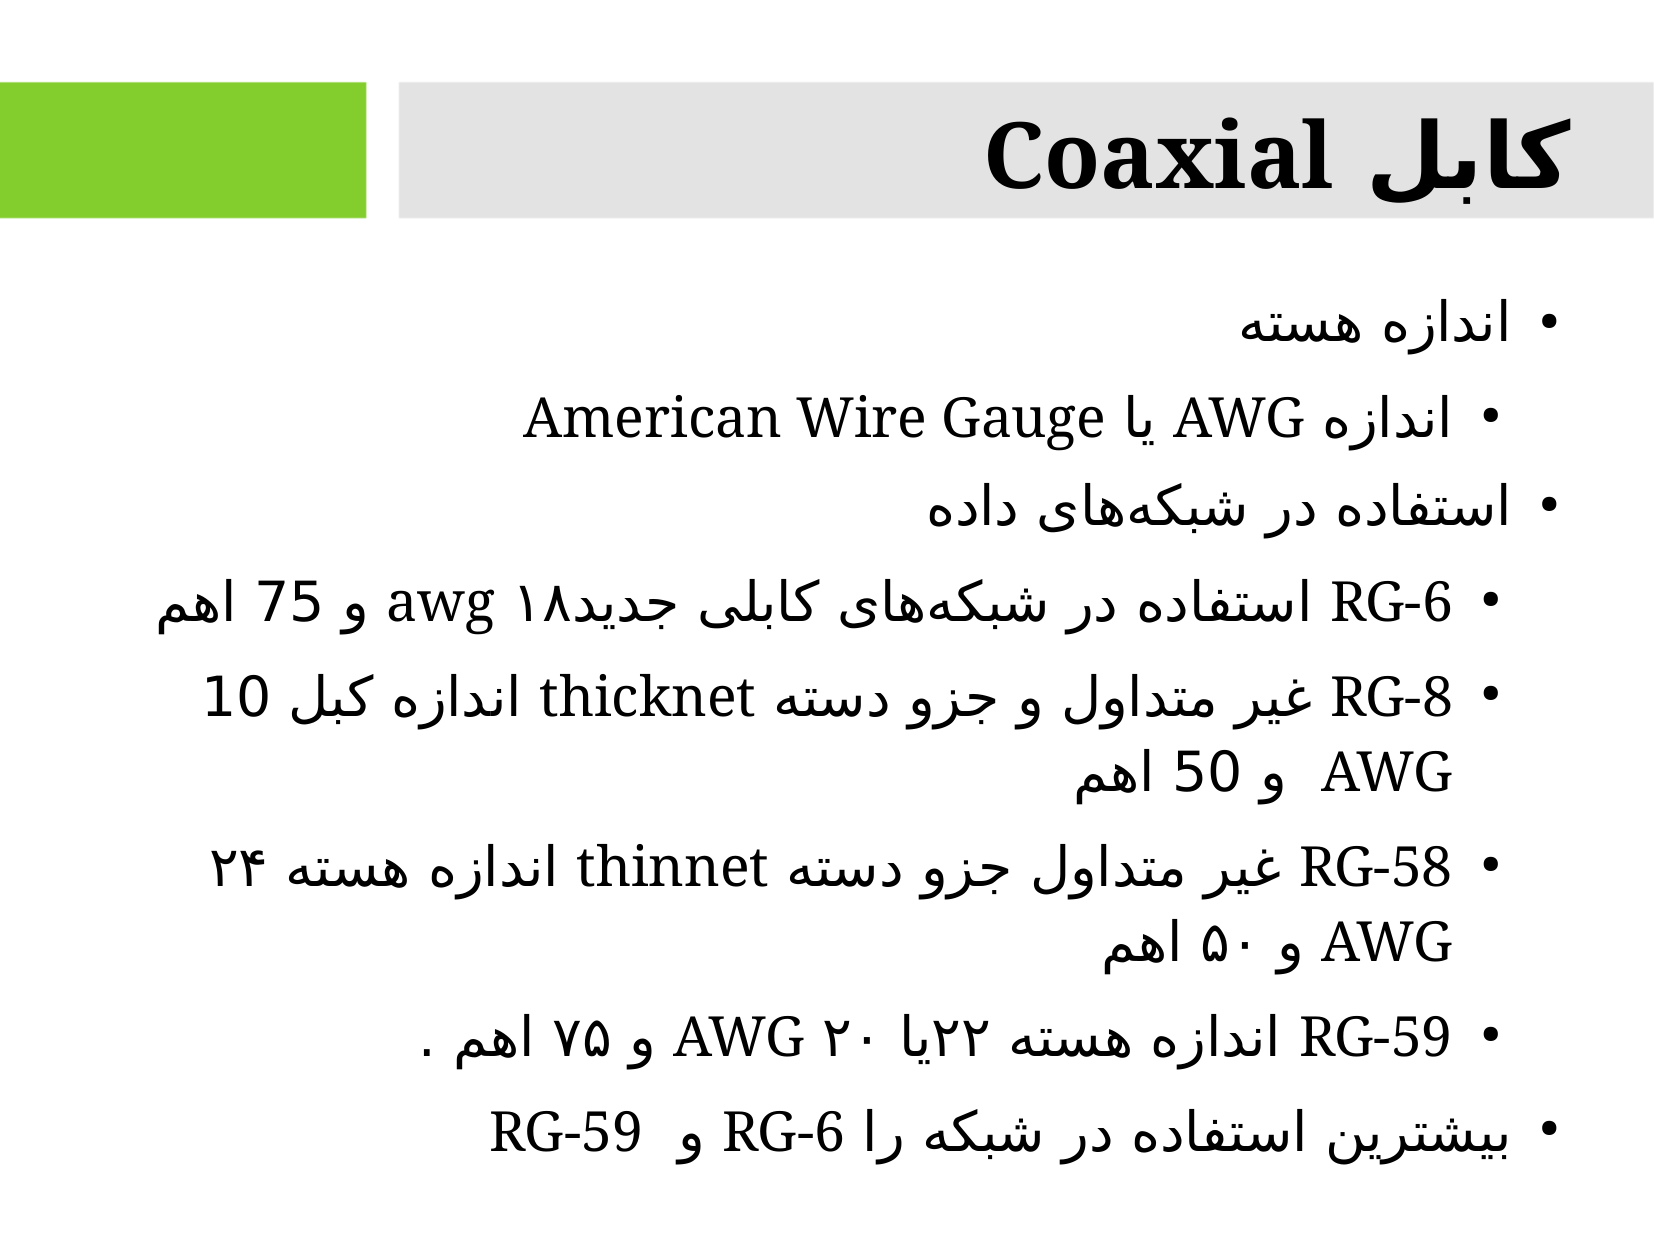

# کابل Coaxial
اندازه هسته
اندازه AWG یا American Wire Gauge
استفاده در شبکه‌های داده
RG-6 استفاده در شبکه‌های کابلی جدید۱۸ awg و 75 اهم
RG-8 غیر متداول و جزو دسته thicknet اندازه کبل 10 AWG و 50 اهم
RG-58 غیر متداول جزو دسته thinnet اندازه هسته ۲۴ AWG و ۵۰ اهم
RG-59 اندازه هسته ۲۲یا ۲۰ AWG و ۷۵ اهم .
بیشترین استفاده در شبکه را RG-6 و RG-59